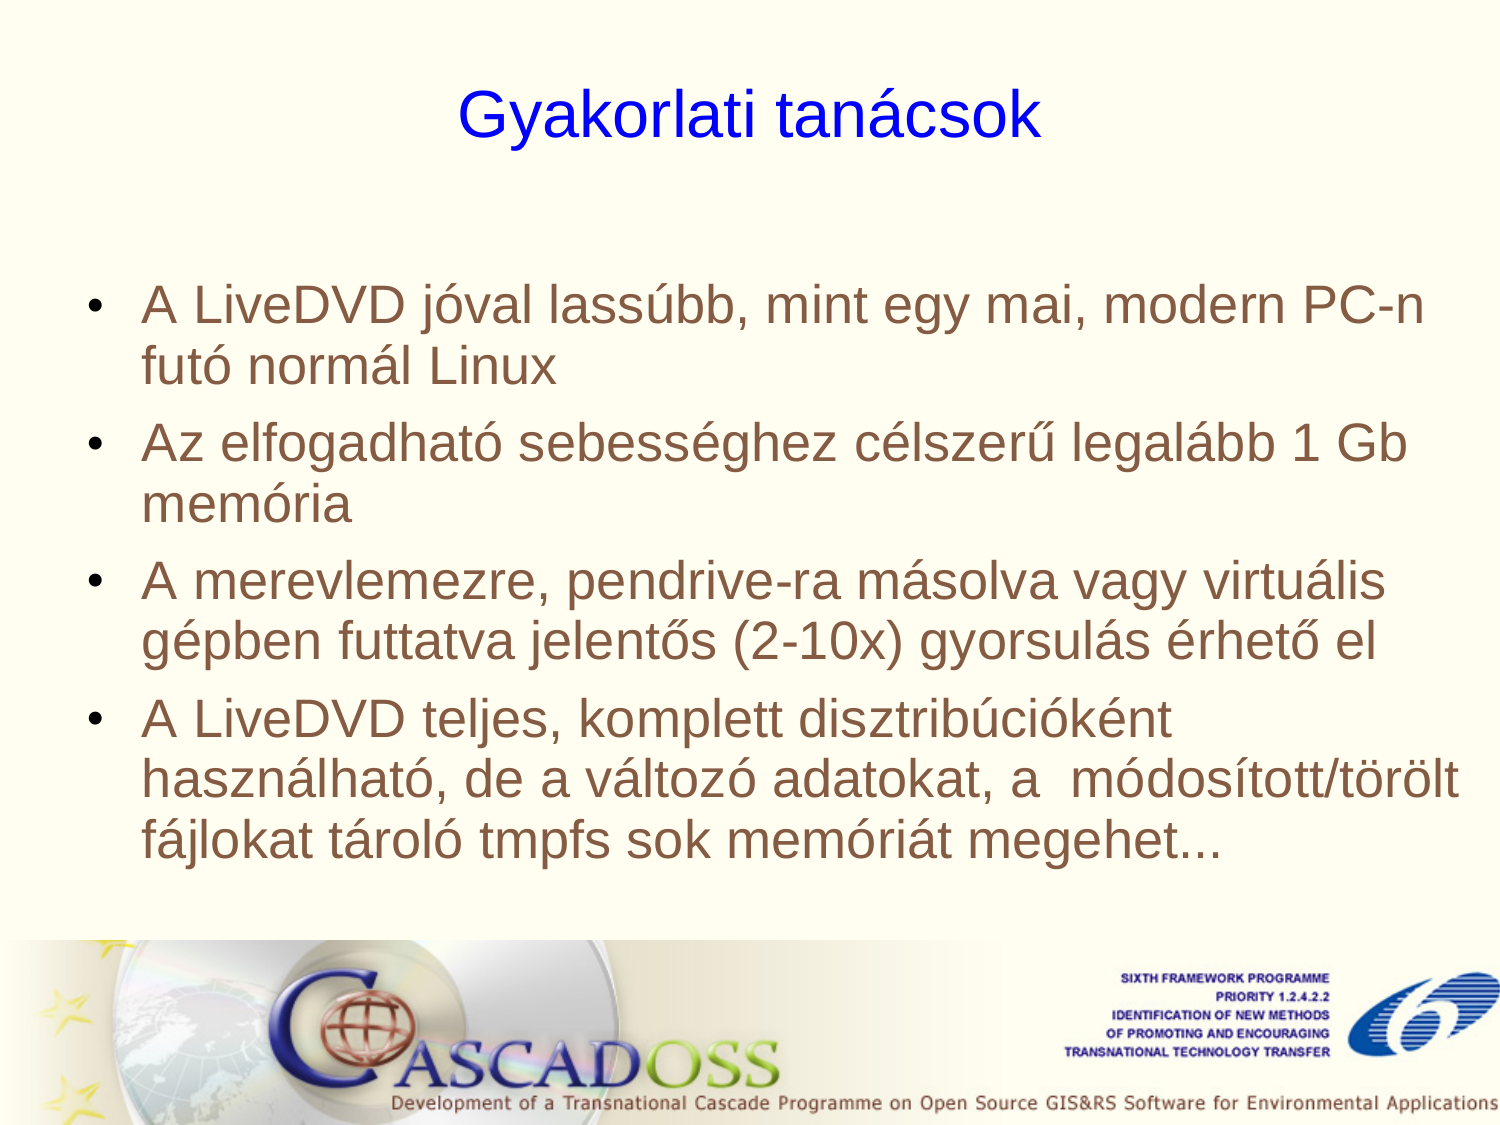

# Gyakorlati tanácsok
A LiveDVD jóval lassúbb, mint egy mai, modern PC-n futó normál Linux
Az elfogadható sebességhez célszerű legalább 1 Gb memória
A merevlemezre, pendrive-ra másolva vagy virtuális gépben futtatva jelentős (2-10x) gyorsulás érhető el
A LiveDVD teljes, komplett disztribúcióként használható, de a változó adatokat, a módosított/törölt fájlokat tároló tmpfs sok memóriát megehet...